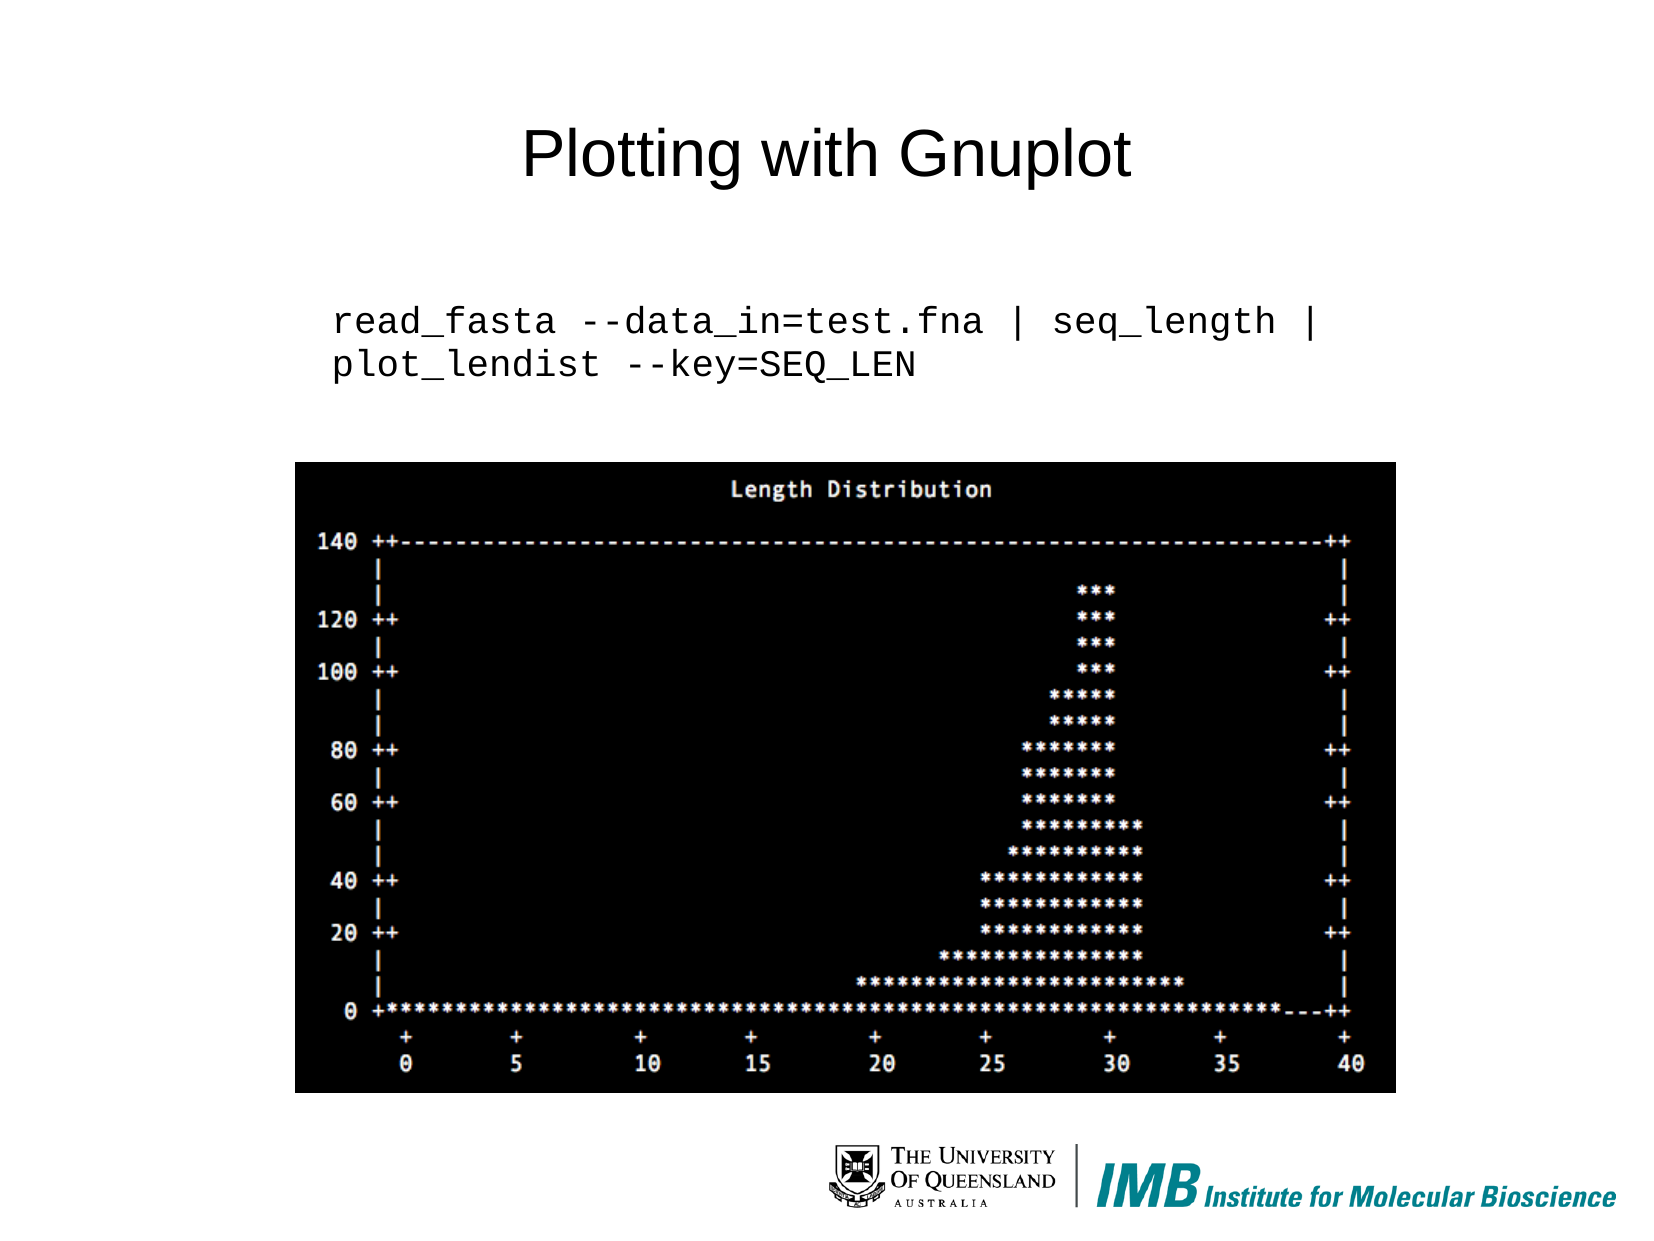

# Plotting with Gnuplot
read_fasta --data_in=test.fna | seq_length |
plot_lendist --key=SEQ_LEN